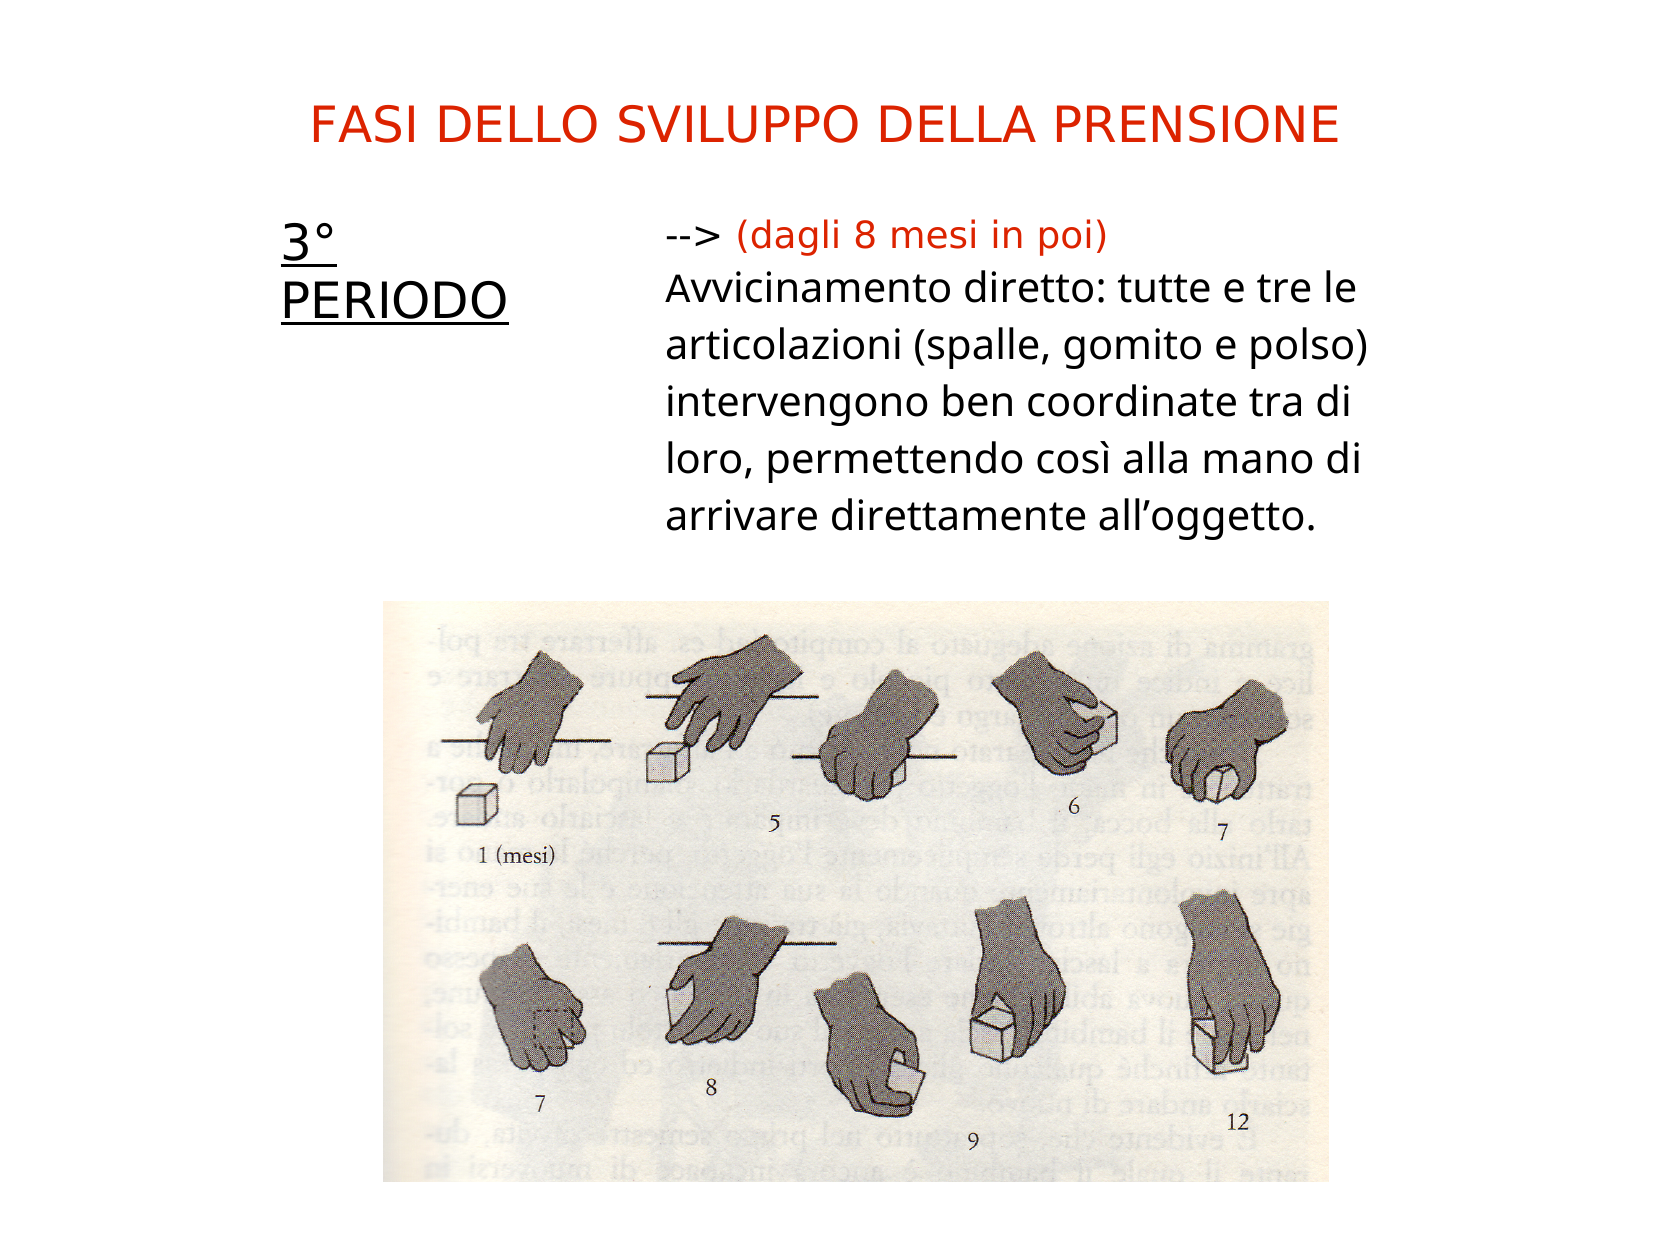

FASI DELLO SVILUPPO DELLA PRENSIONE
3° PERIODO
--> (dagli 8 mesi in poi) Avvicinamento diretto: tutte e tre le articolazioni (spalle, gomito e polso) intervengono ben coordinate tra di loro, permettendo così alla mano di arrivare direttamente all’oggetto.